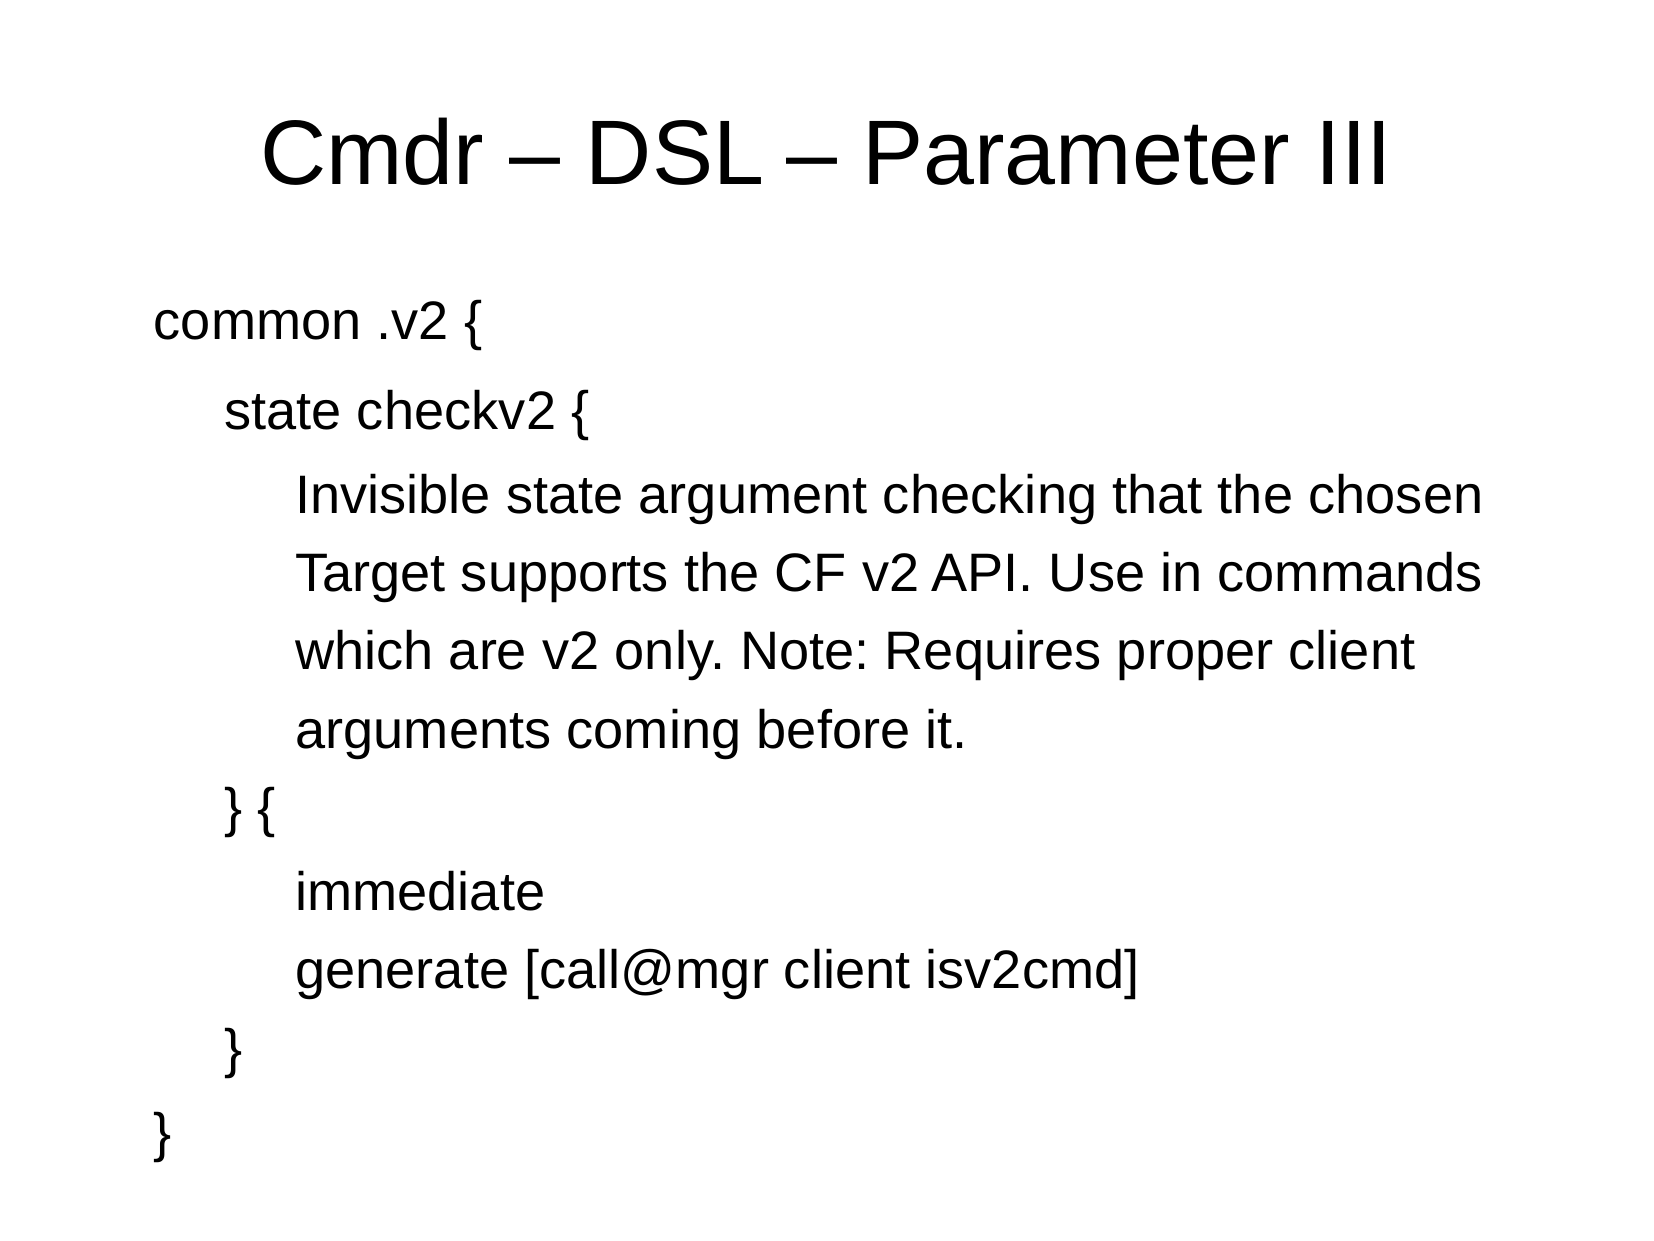

# Cmdr – DSL – Parameter III
common .v2 {
state checkv2 {
Invisible state argument checking that the chosen
Target supports the CF v2 API. Use in commands
which are v2 only. Note: Requires proper client
arguments coming before it.
} {
immediate
generate [call@mgr client isv2cmd]
}
}